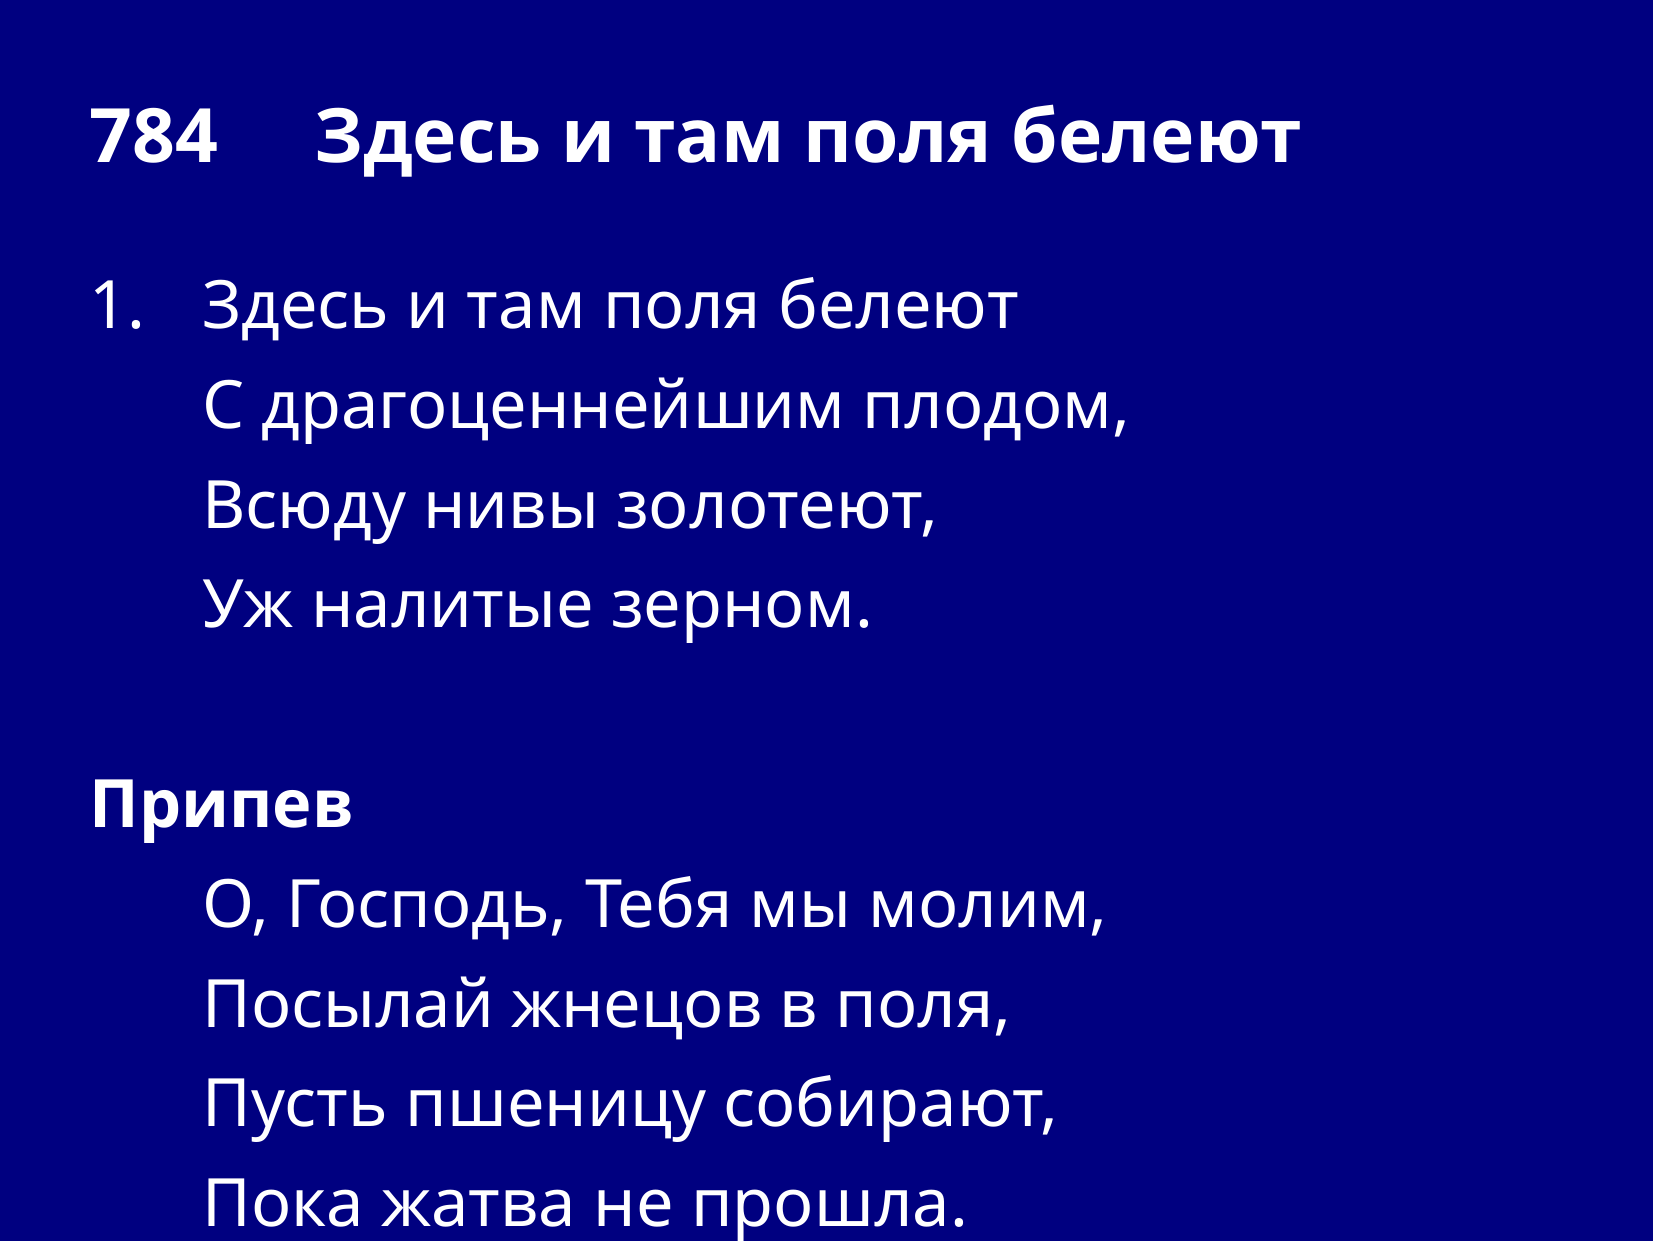

784	Здесь и там поля белеют
1.	Здесь и там поля белеют
	С драгоценнейшим плодом,
	Всюду нивы золотеют,
	Уж налитые зерном.
Припев
	О, Господь, Тебя мы молим,
	Посылай жнецов в поля,
	Пусть пшеницу собирают,
	Пока жатва не прошла.